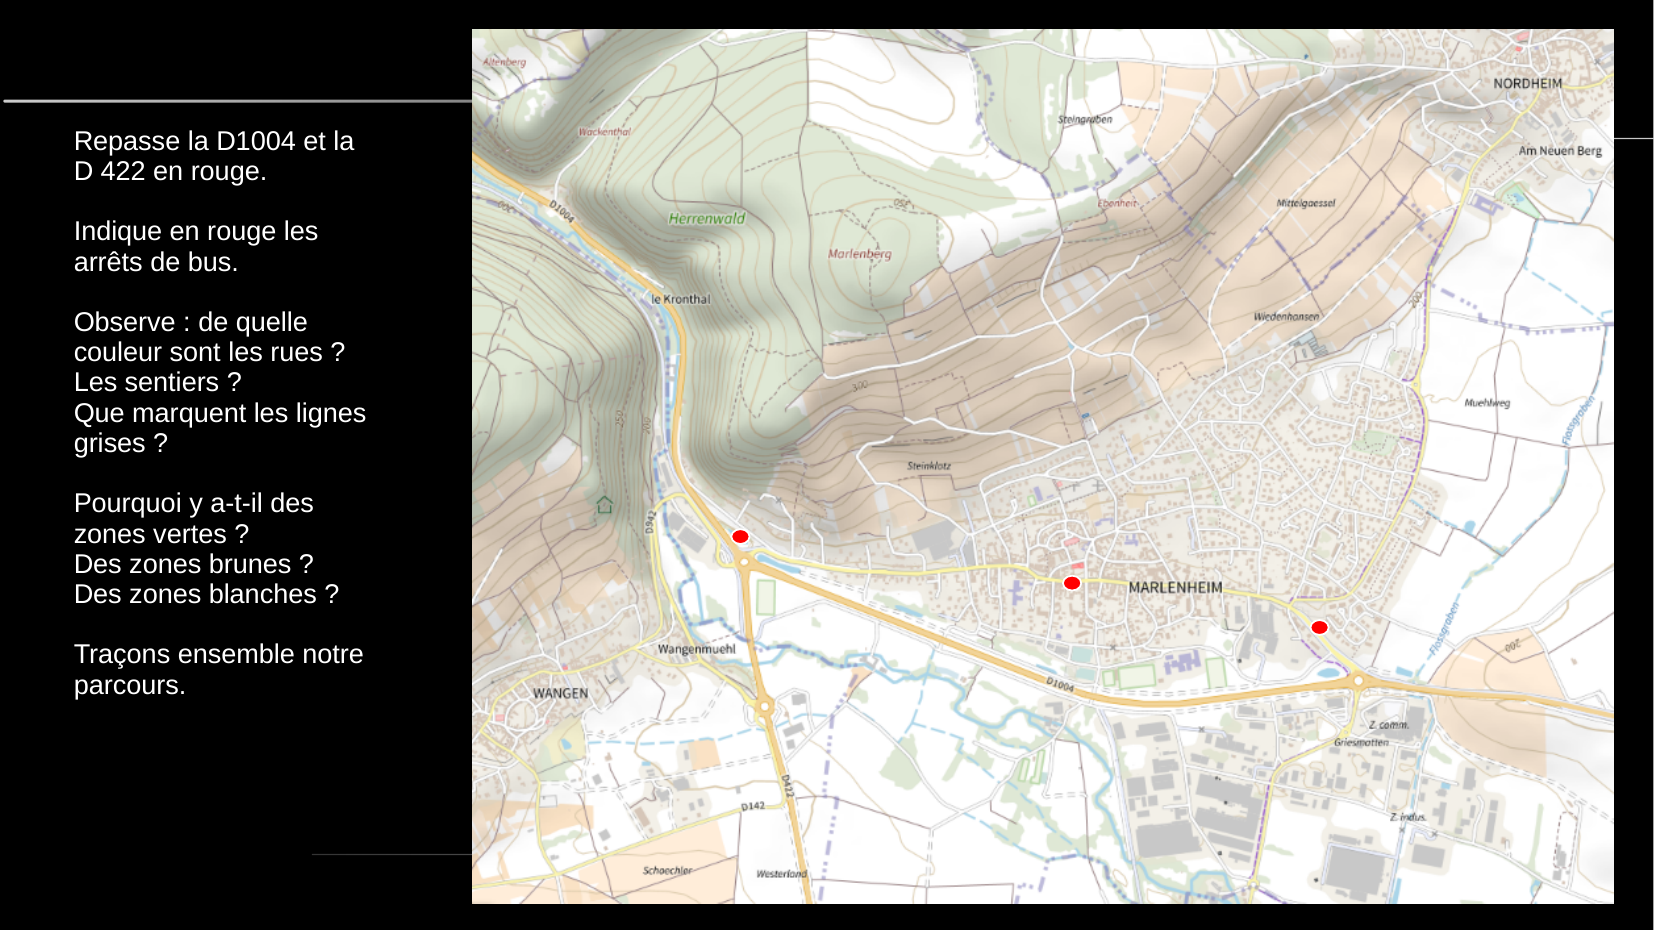

Repasse la D1004 et la D 422 en rouge.
Indique en rouge les arrêts de bus.
Observe : de quelle couleur sont les rues ?
Les sentiers ?
Que marquent les lignes grises ?
Pourquoi y a-t-il des zones vertes ?
Des zones brunes ?
Des zones blanches ?
Traçons ensemble notre parcours.
7